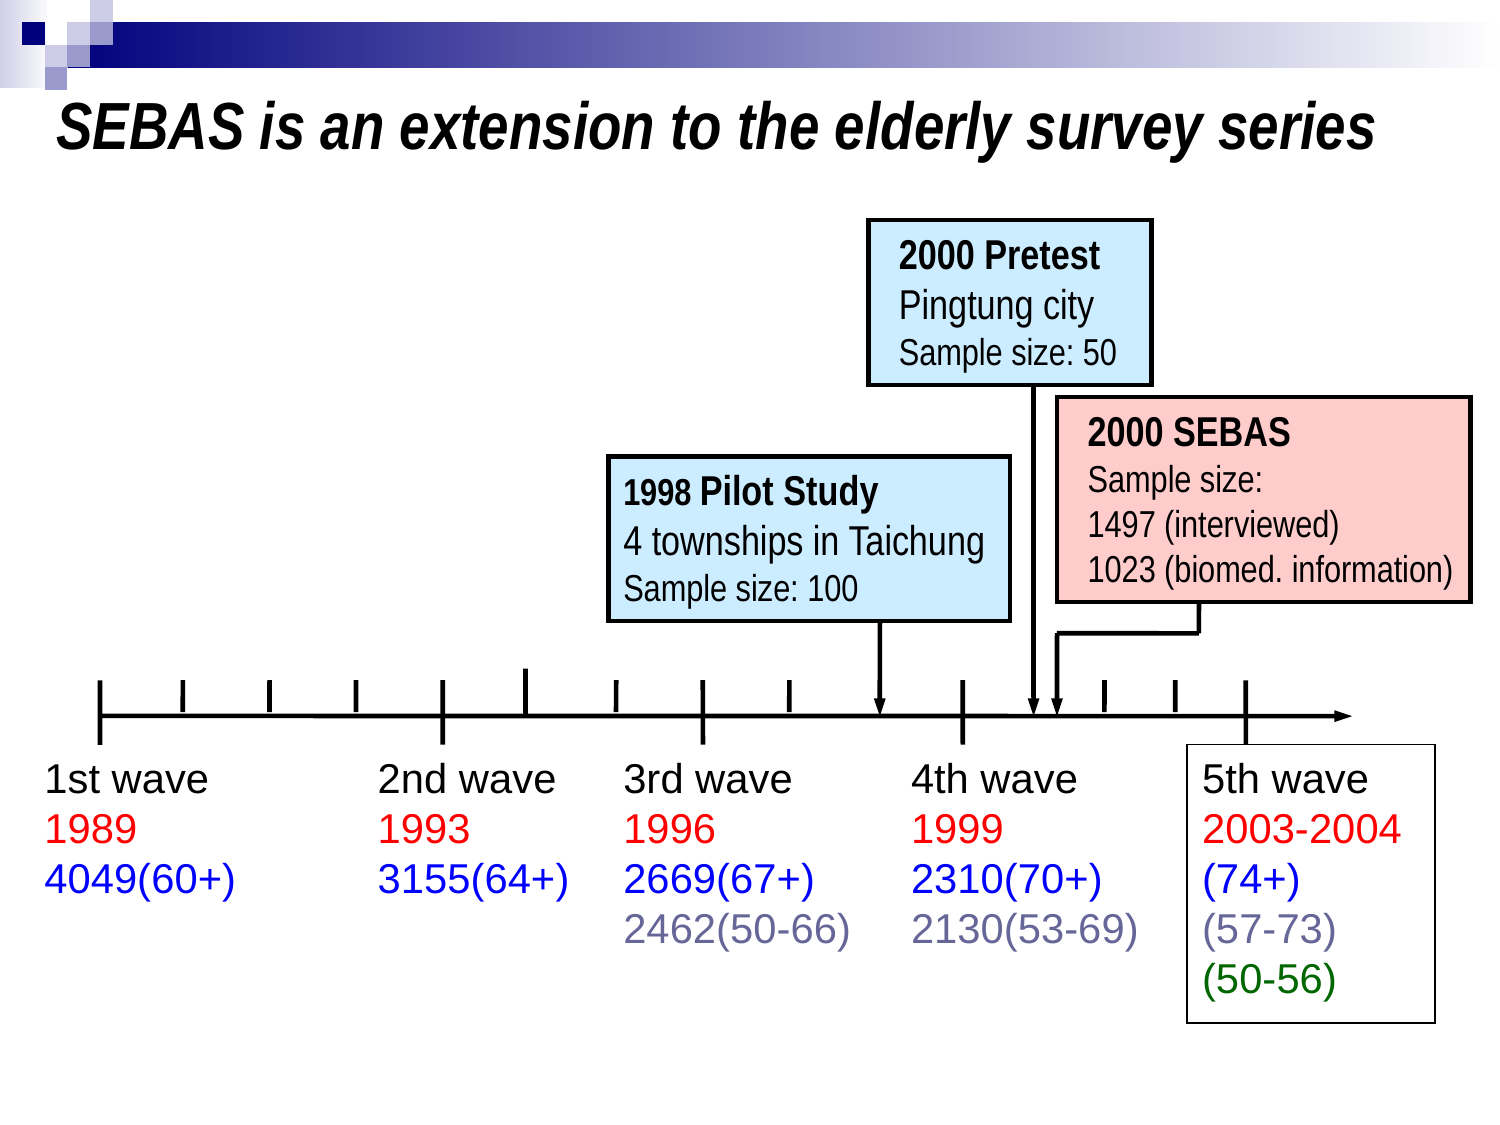

# SEBAS is an extension to the elderly survey series
2000 Pretest
Pingtung city
Sample size: 50
2000 SEBAS
Sample size:
1497 (interviewed)
1023 (biomed. information)
1998 Pilot Study
4 townships in Taichung
Sample size: 100
1st wave
1989
4049(60+)
2nd wave
1993
3155(64+)
3rd wave
1996
2669(67+)
2462(50-66)
4th wave
1999
2310(70+)
2130(53-69)
5th wave
2003-2004
(74+)
(57-73)
(50-56)